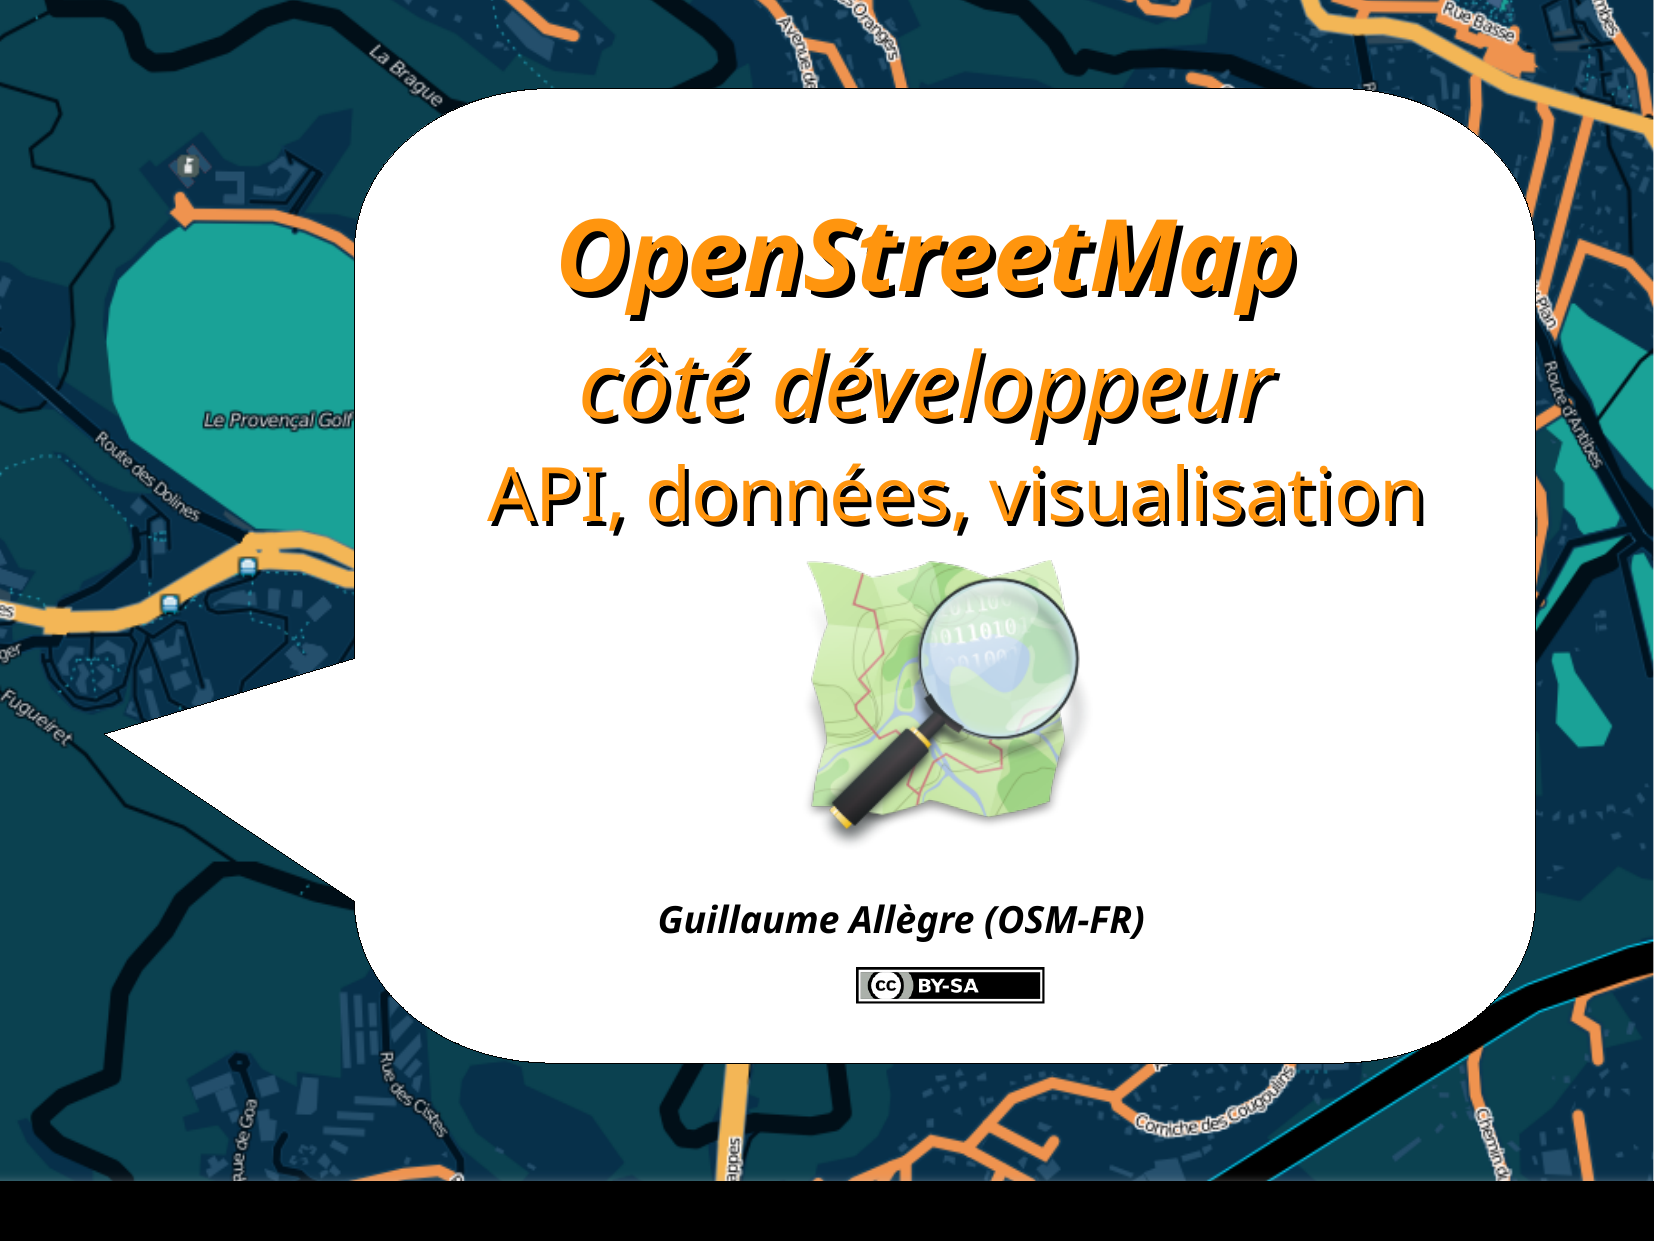

OpenStreetMap
côté développeur
API, données, visualisation
Arnaud Van De Casteele
Guillaume Allègre (OSM-FR)